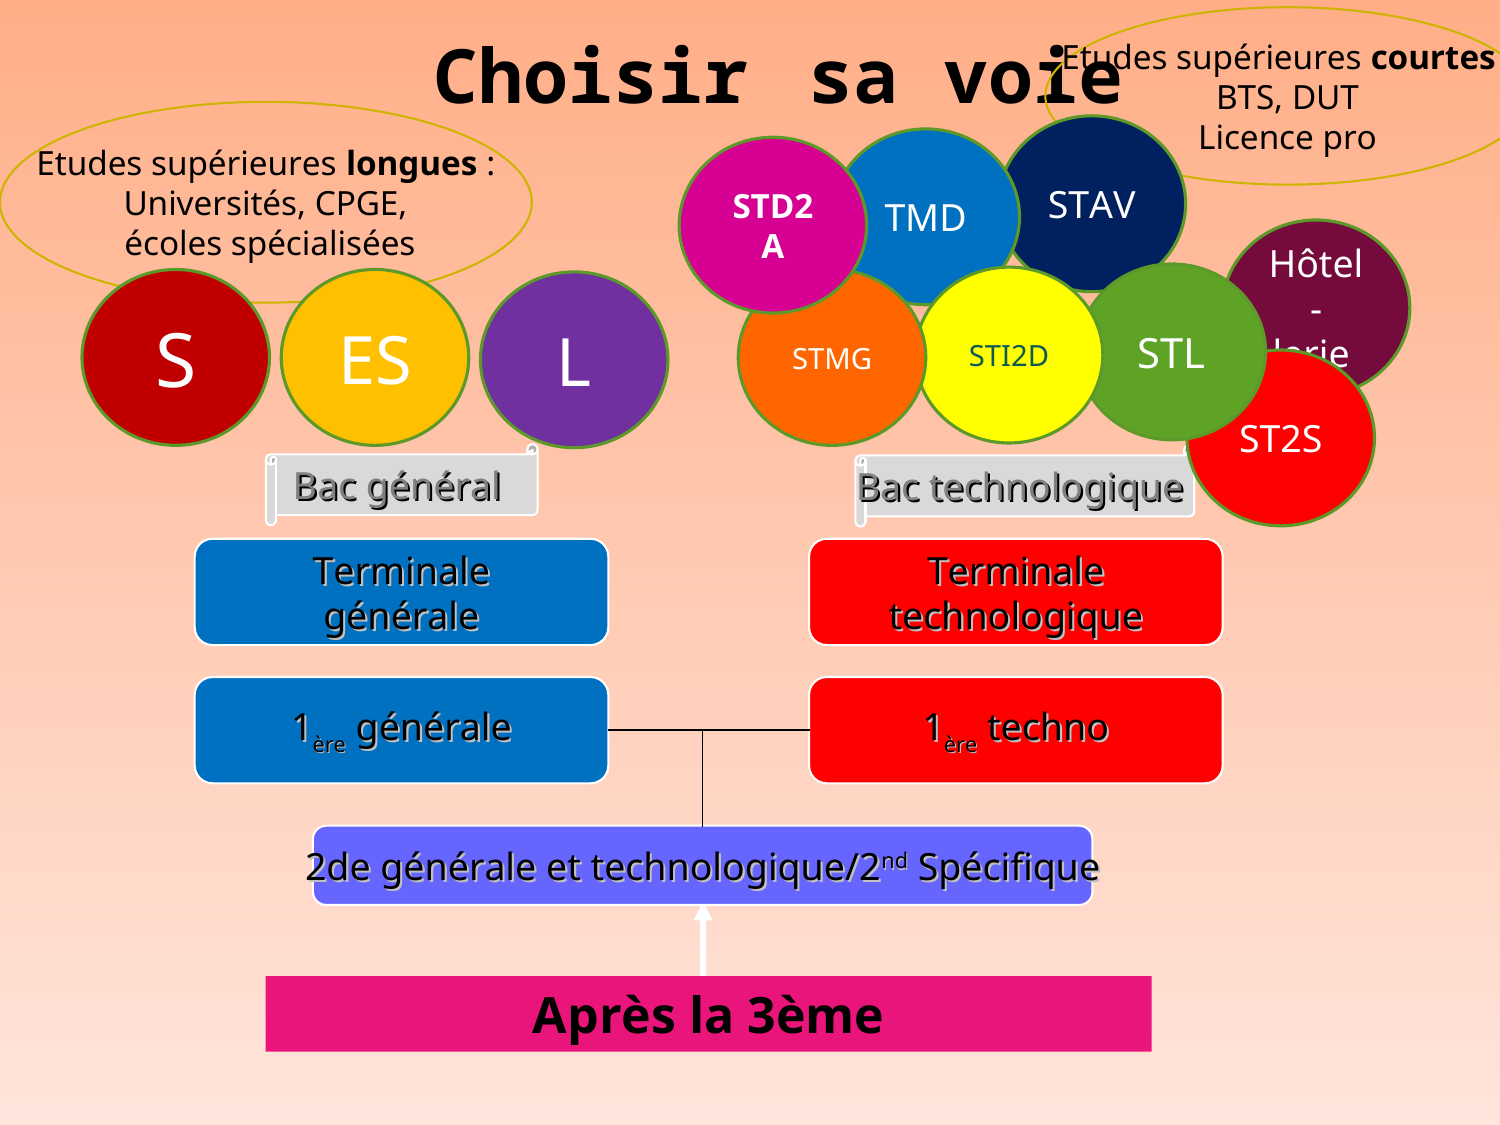

Choisir sa voie
Etudes supérieures courtes :
BTS, DUT
Licence pro
Etudes supérieures longues :
Universités, CPGE,
 écoles spécialisées
STAV
TMD
STD2A
Hôtel-
lerie
STL
STI2D
S
ES
STMG
L
ST2S
Bac général
Bac technologique
Terminale
générale
Terminale
technologique
1ère générale
1ère techno
2de générale et technologique/2nd Spécifique
Après la 3ème